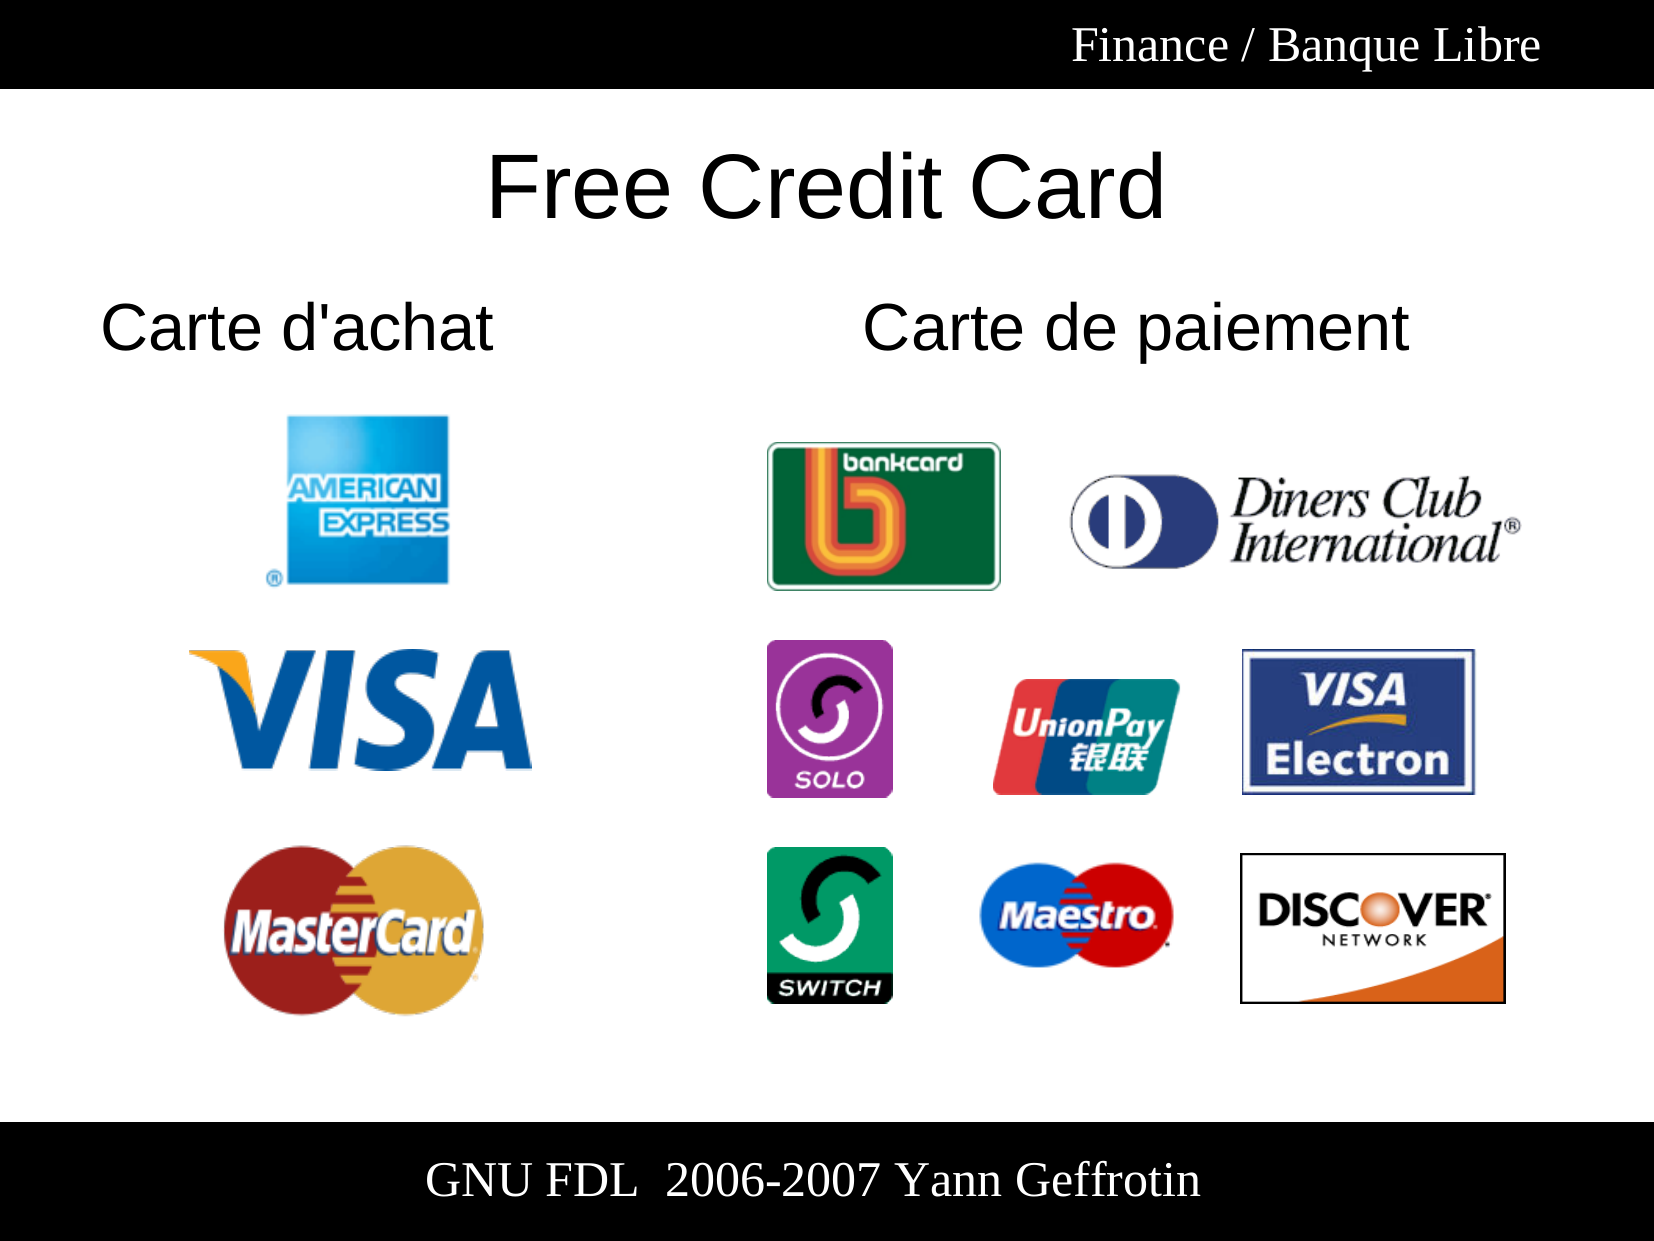

# Free Credit Card
Carte d'achat
Carte de paiement